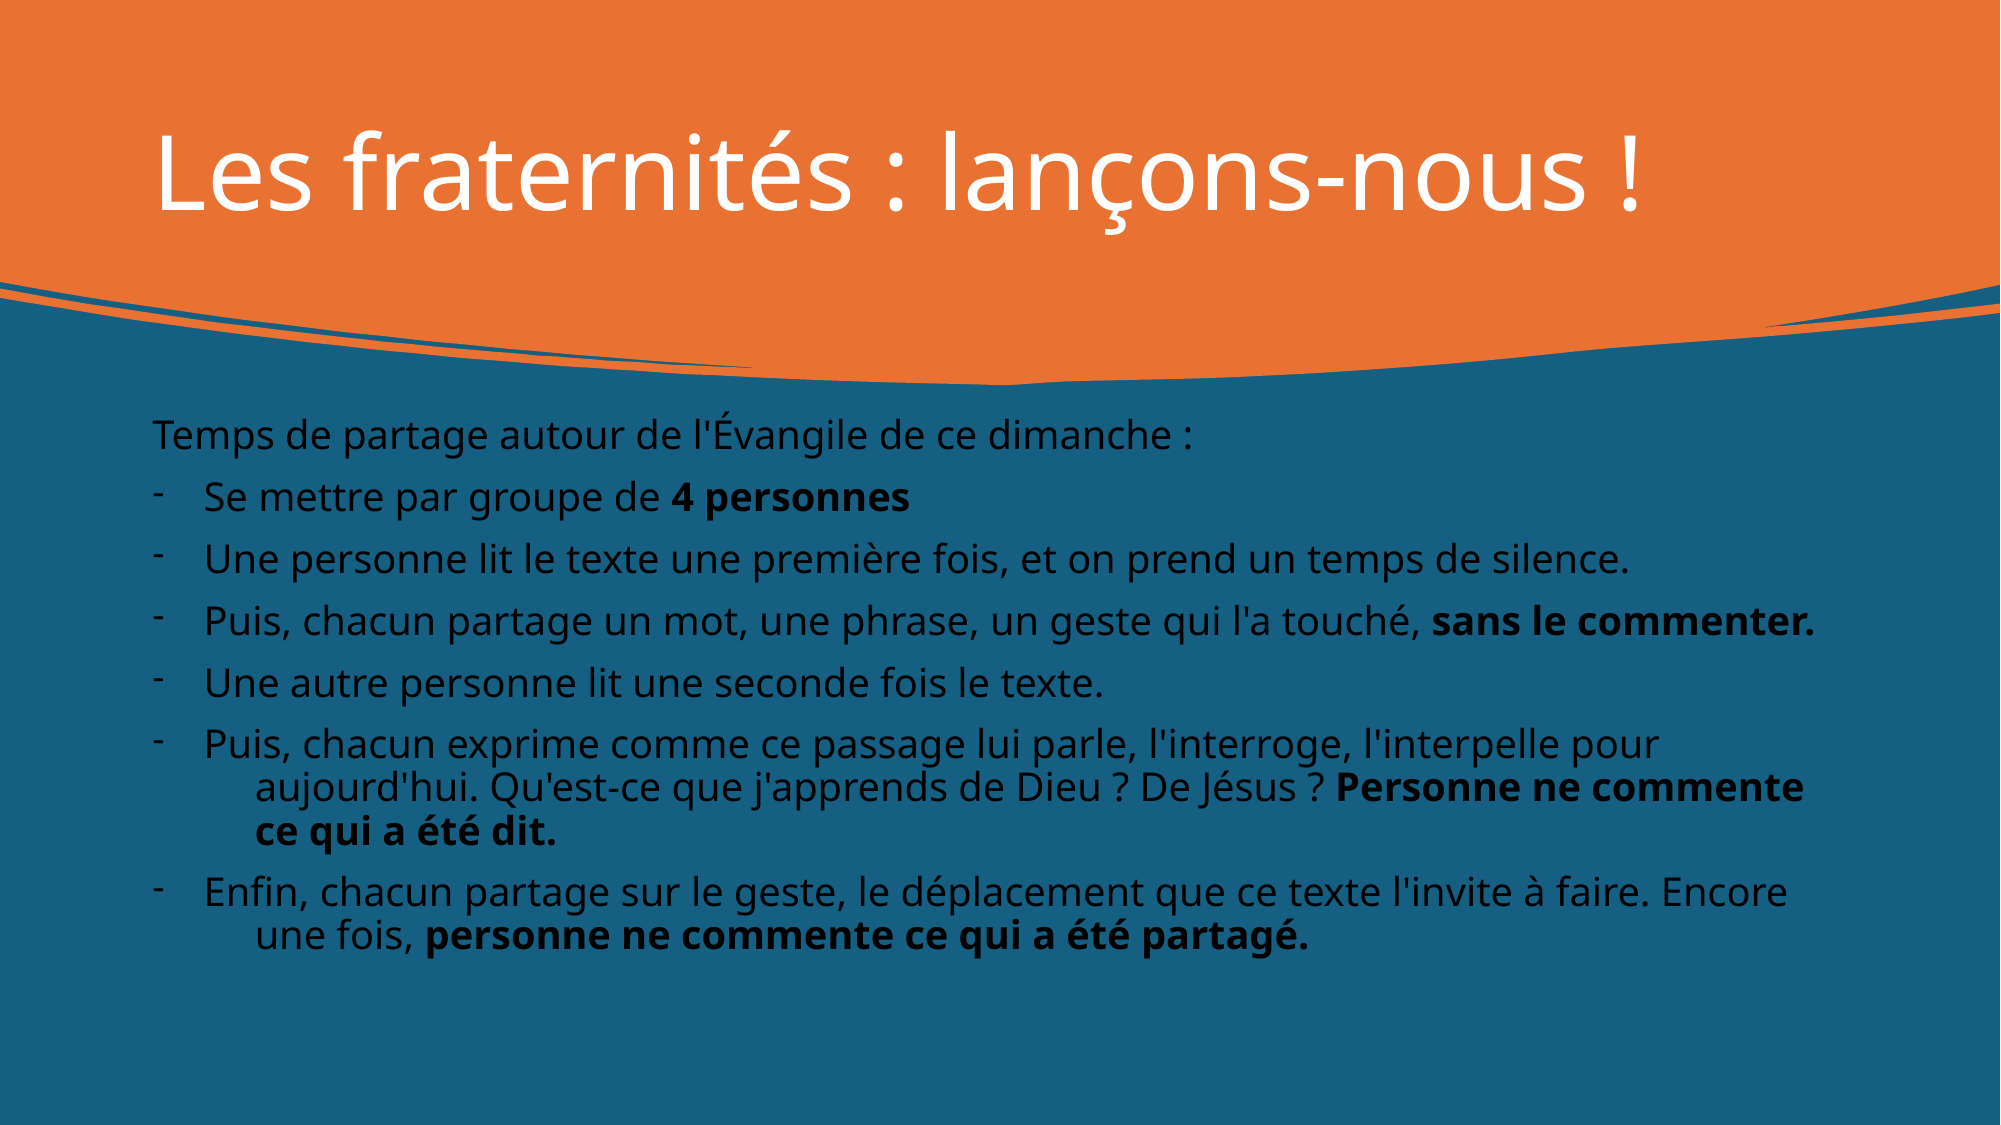

# Les fraternités : lançons-nous !
Temps de partage autour de l'Évangile de ce dimanche :
Se mettre par groupe de 4 personnes
Une personne lit le texte une première fois, et on prend un temps de silence.
Puis, chacun partage un mot, une phrase, un geste qui l'a touché, sans le commenter.
Une autre personne lit une seconde fois le texte.
Puis, chacun exprime comme ce passage lui parle, l'interroge, l'interpelle pour aujourd'hui. Qu'est-ce que j'apprends de Dieu ? De Jésus ? Personne ne commente ce qui a été dit.
Enfin, chacun partage sur le geste, le déplacement que ce texte l'invite à faire. Encore une fois, personne ne commente ce qui a été partagé.